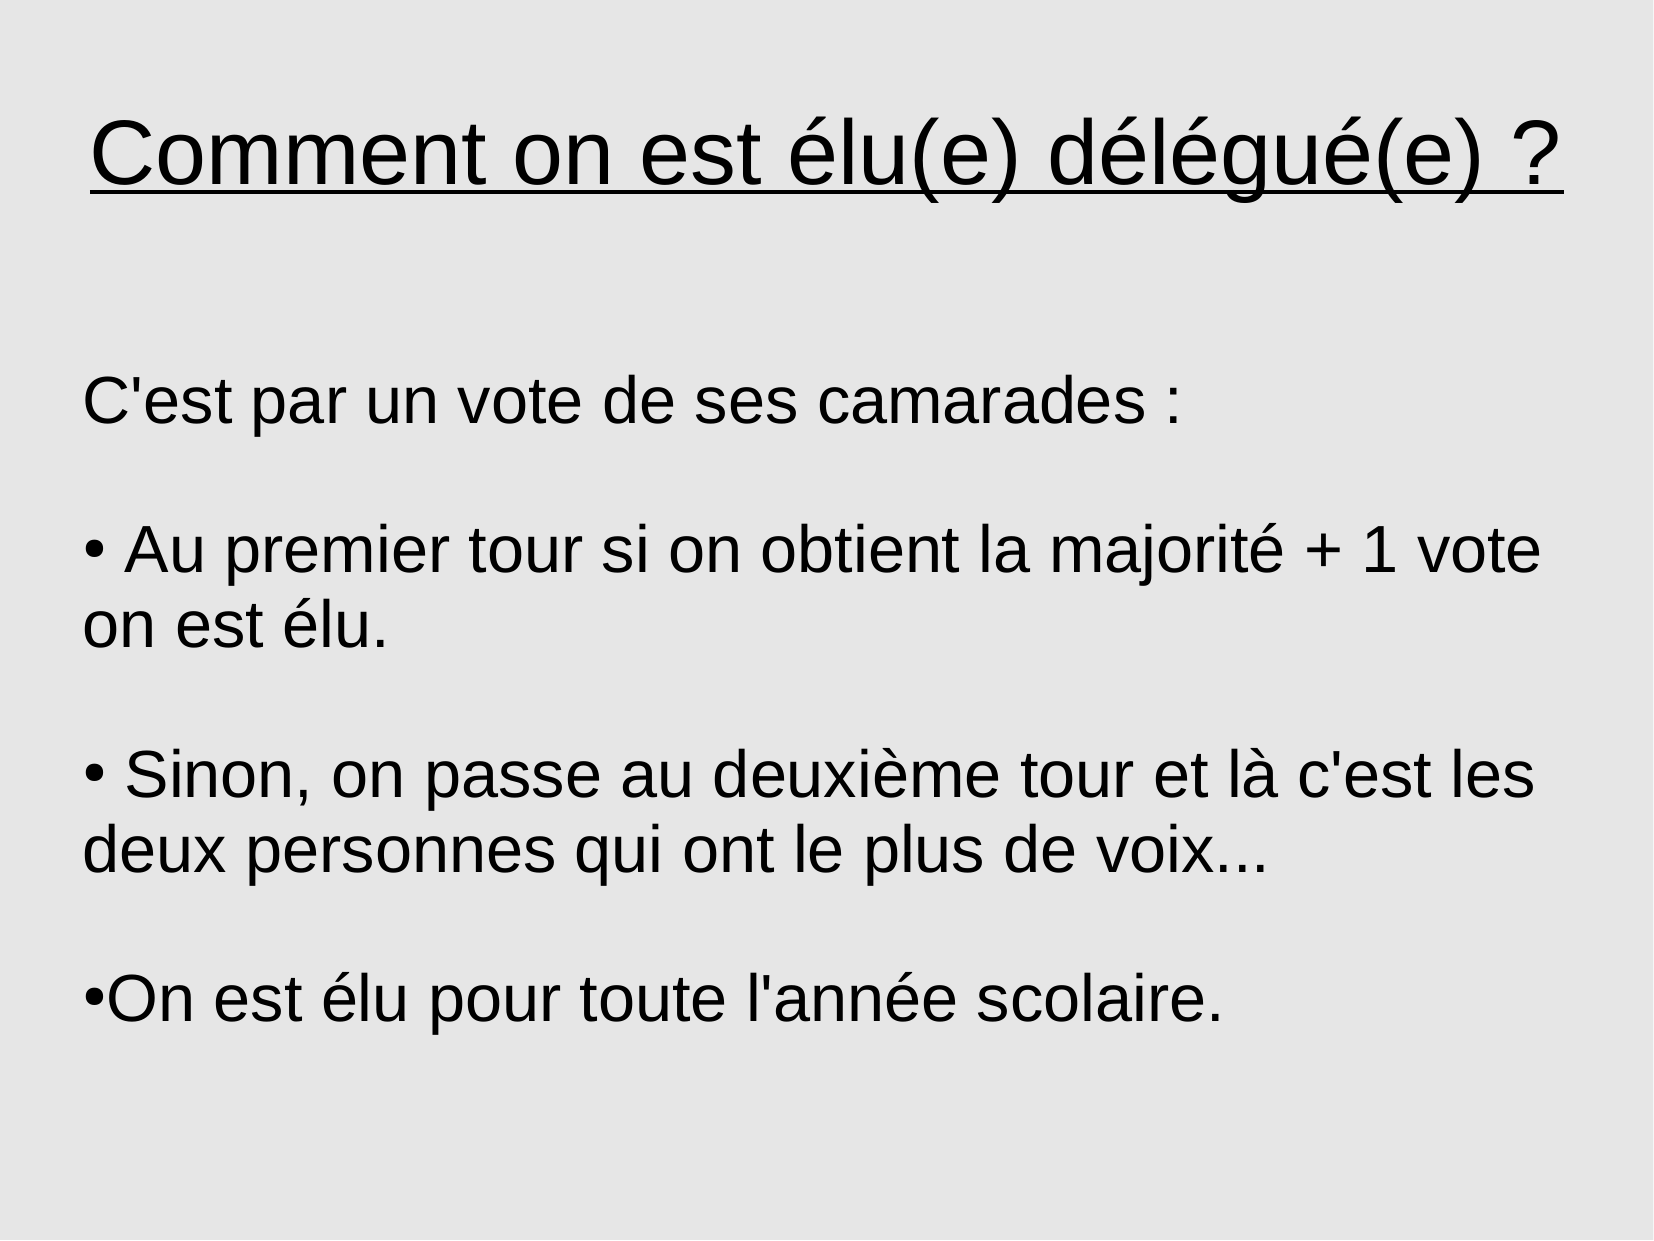

Comment on est élu(e) délégué(e) ?
# C'est par un vote de ses camarades :
 Au premier tour si on obtient la majorité + 1 vote on est élu.
 Sinon, on passe au deuxième tour et là c'est les deux personnes qui ont le plus de voix...
On est élu pour toute l'année scolaire.